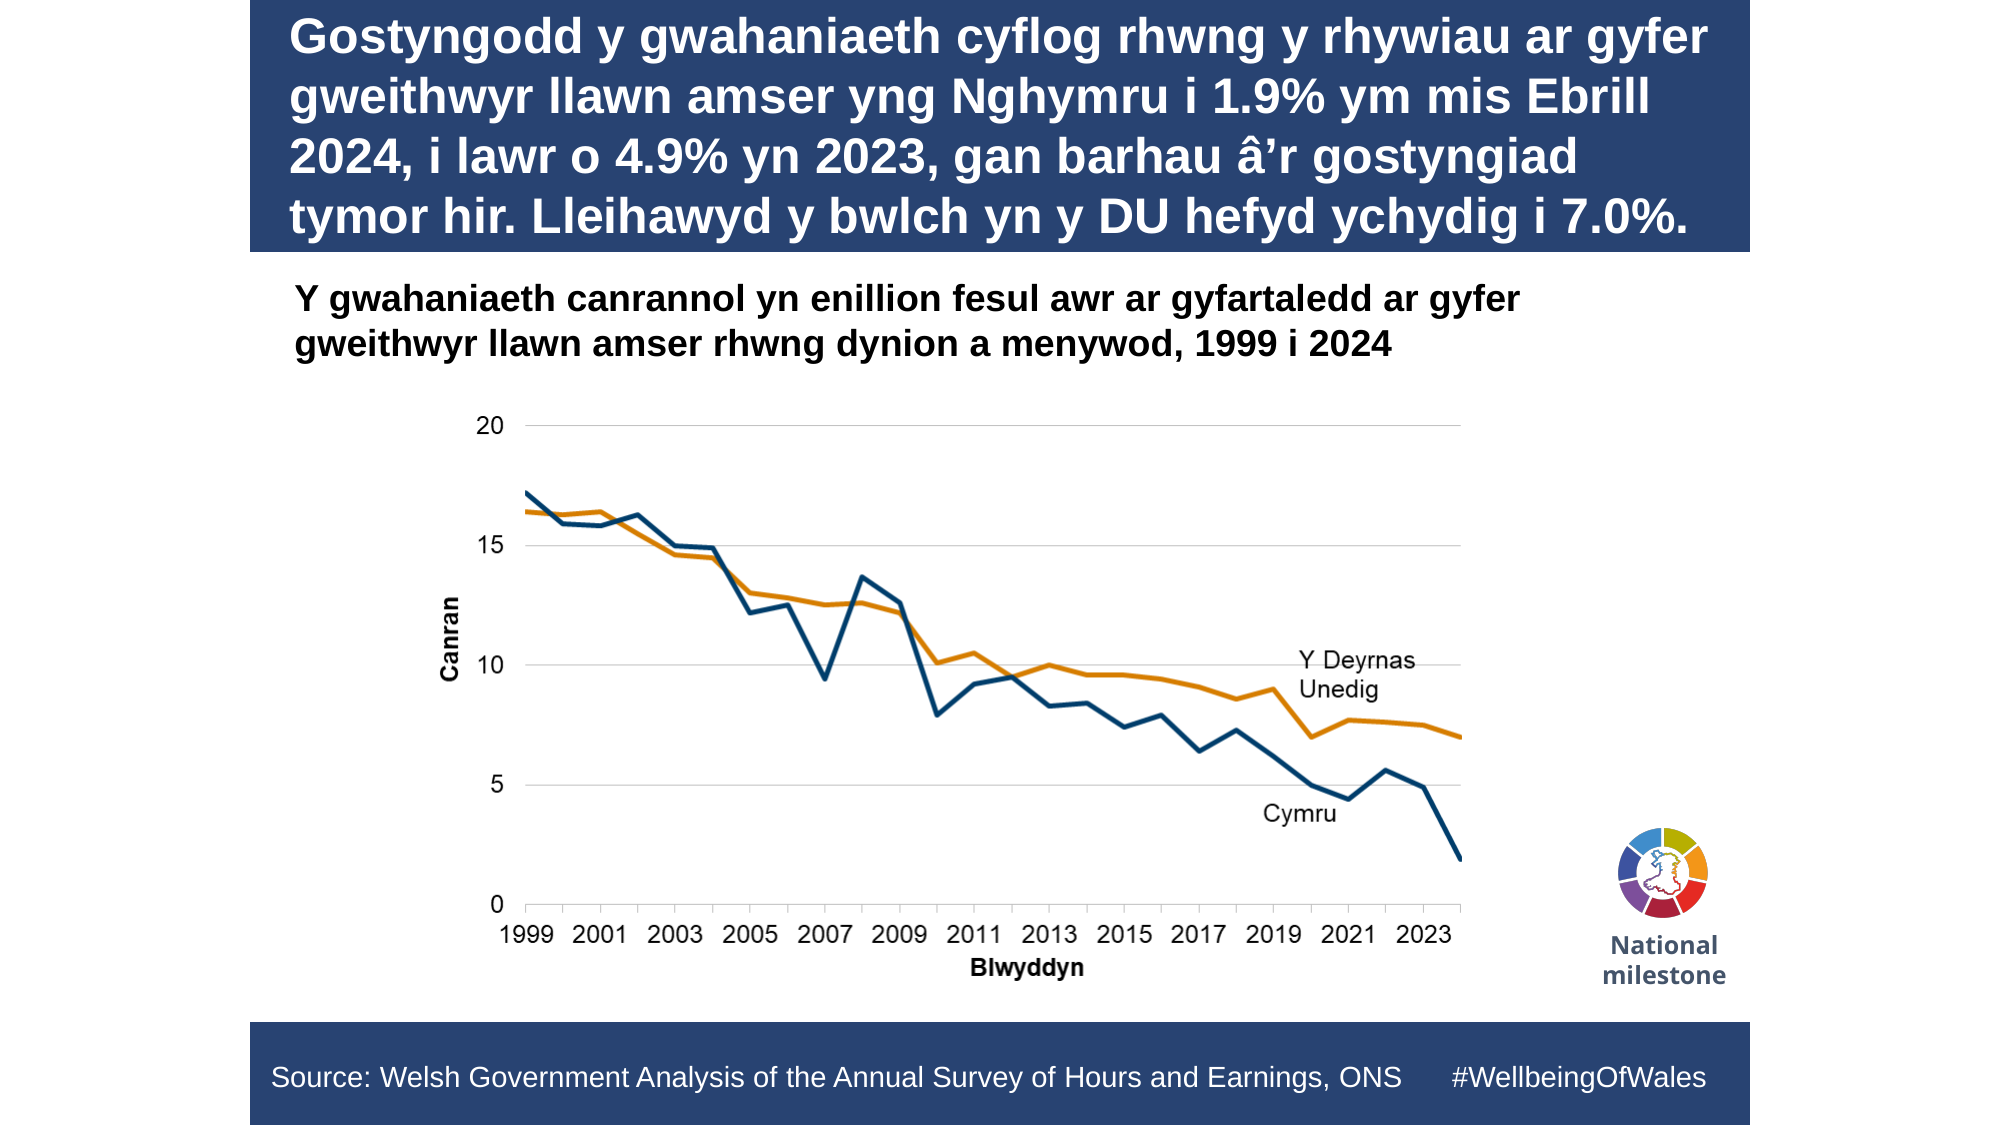

# Gostyngodd y gwahaniaeth cyflog rhwng y rhywiau ar gyfer gweithwyr llawn amser yng Nghymru i 1.9% ym mis Ebrill 2024, i lawr o 4.9% yn 2023, gan barhau â’r gostyngiad tymor hir. Lleihawyd y bwlch yn y DU hefyd ychydig i 7.0%.
Y gwahaniaeth canrannol yn enillion fesul awr ar gyfartaledd ar gyfer gweithwyr llawn amser rhwng dynion a menywod, 1999 i 2024
National milestone
Source: Welsh Government Analysis of the Annual Survey of Hours and Earnings, ONS
#WellbeingOfWales